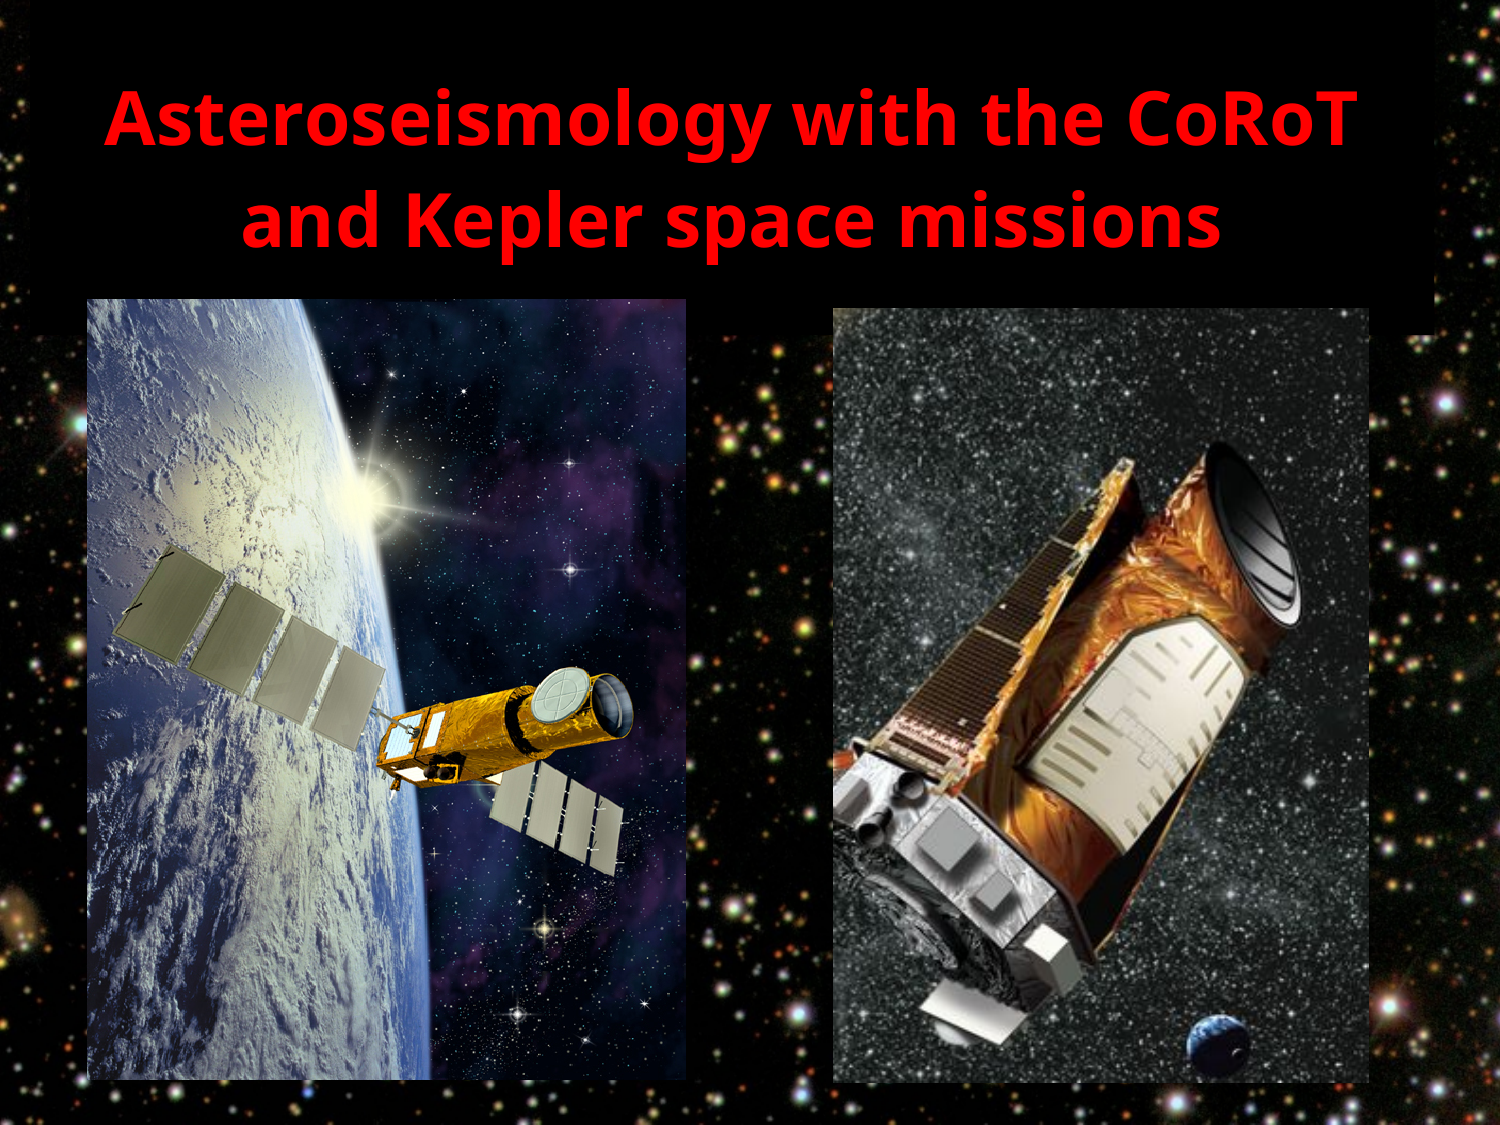

# Asteroseismology with the CoRoT and Kepler space missions